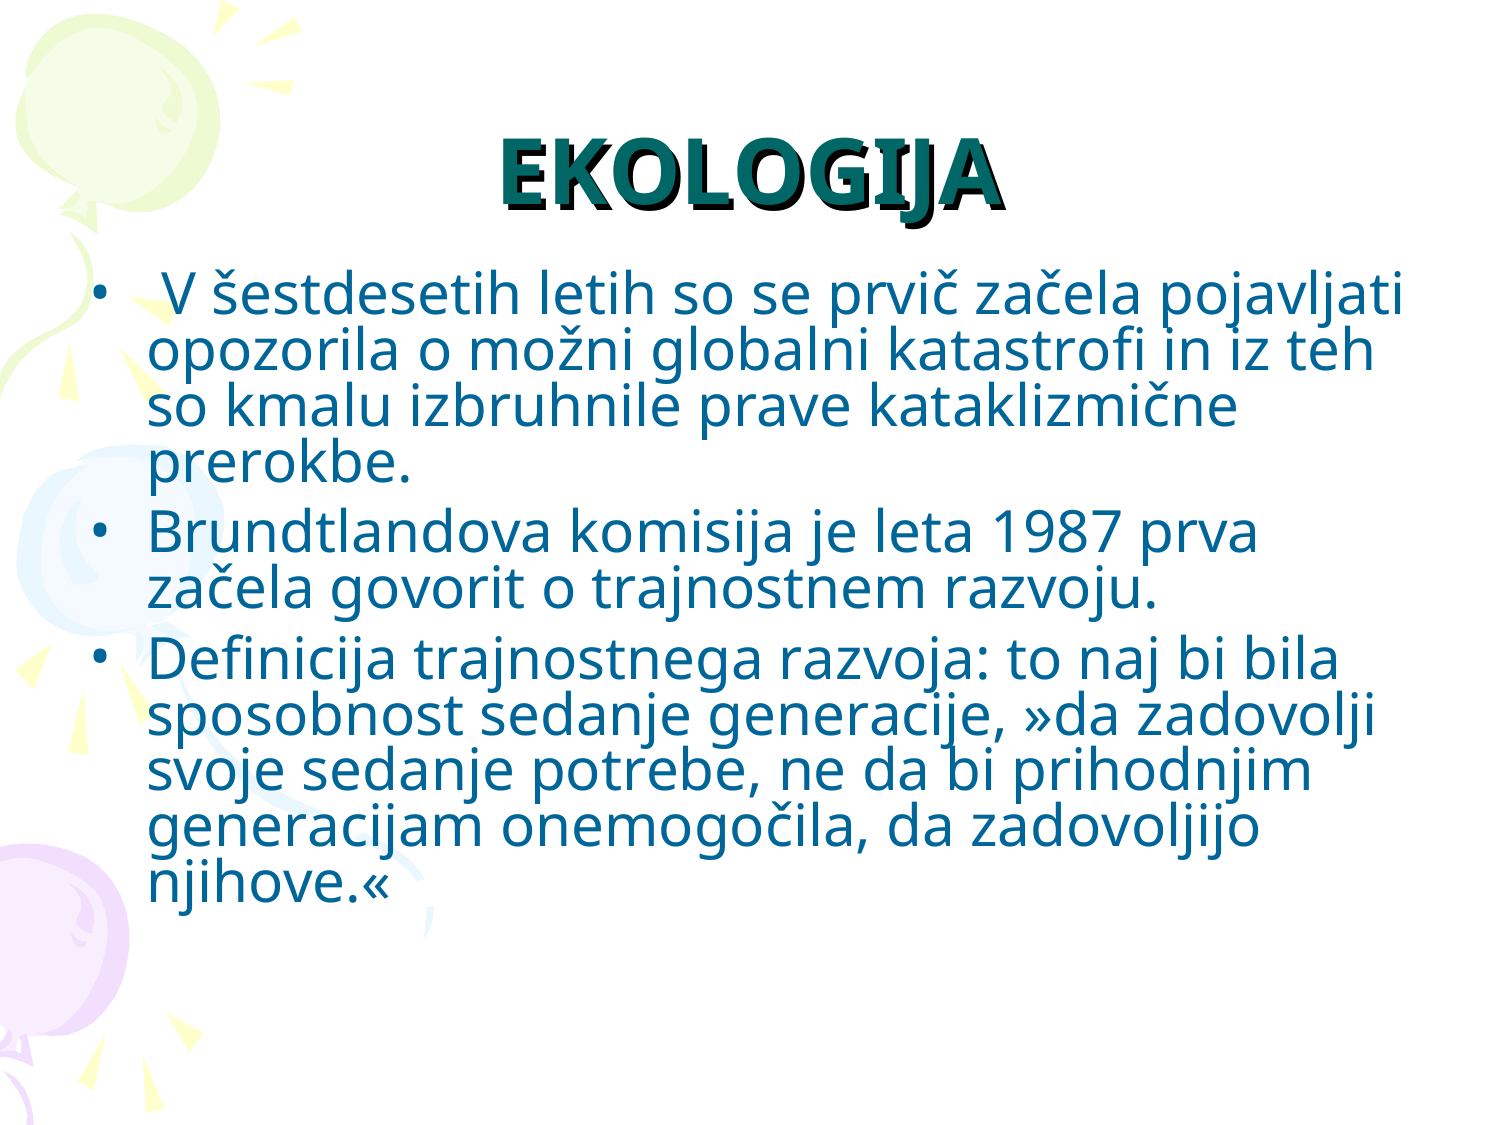

# EKOLOGIJA
 V šestdesetih letih so se prvič začela pojavljati opozorila o možni globalni katastrofi in iz teh so kmalu izbruhnile prave kataklizmične prerokbe.
Brundtlandova komisija je leta 1987 prva začela govorit o trajnostnem razvoju.
Definicija trajnostnega razvoja: to naj bi bila sposobnost sedanje generacije, »da zadovolji svoje sedanje potrebe, ne da bi prihodnjim generacijam onemogočila, da zadovoljijo njihove.«